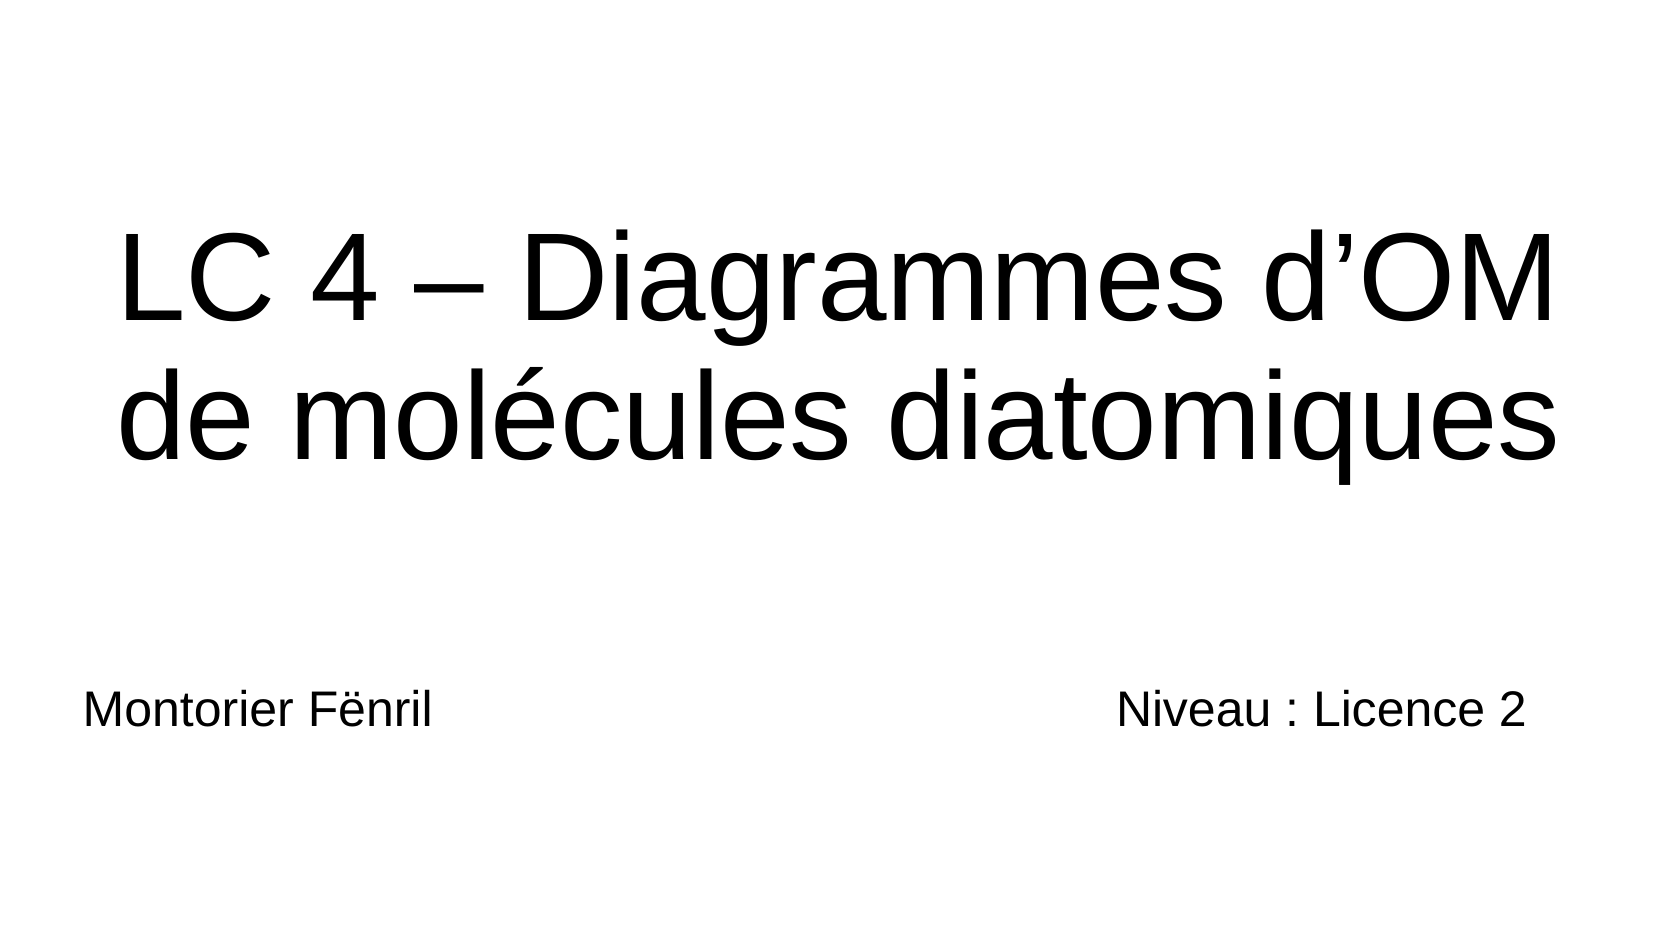

# LC 4 – Diagrammes d’OM de molécules diatomiques
Montorier Fënril										Niveau : Licence 2